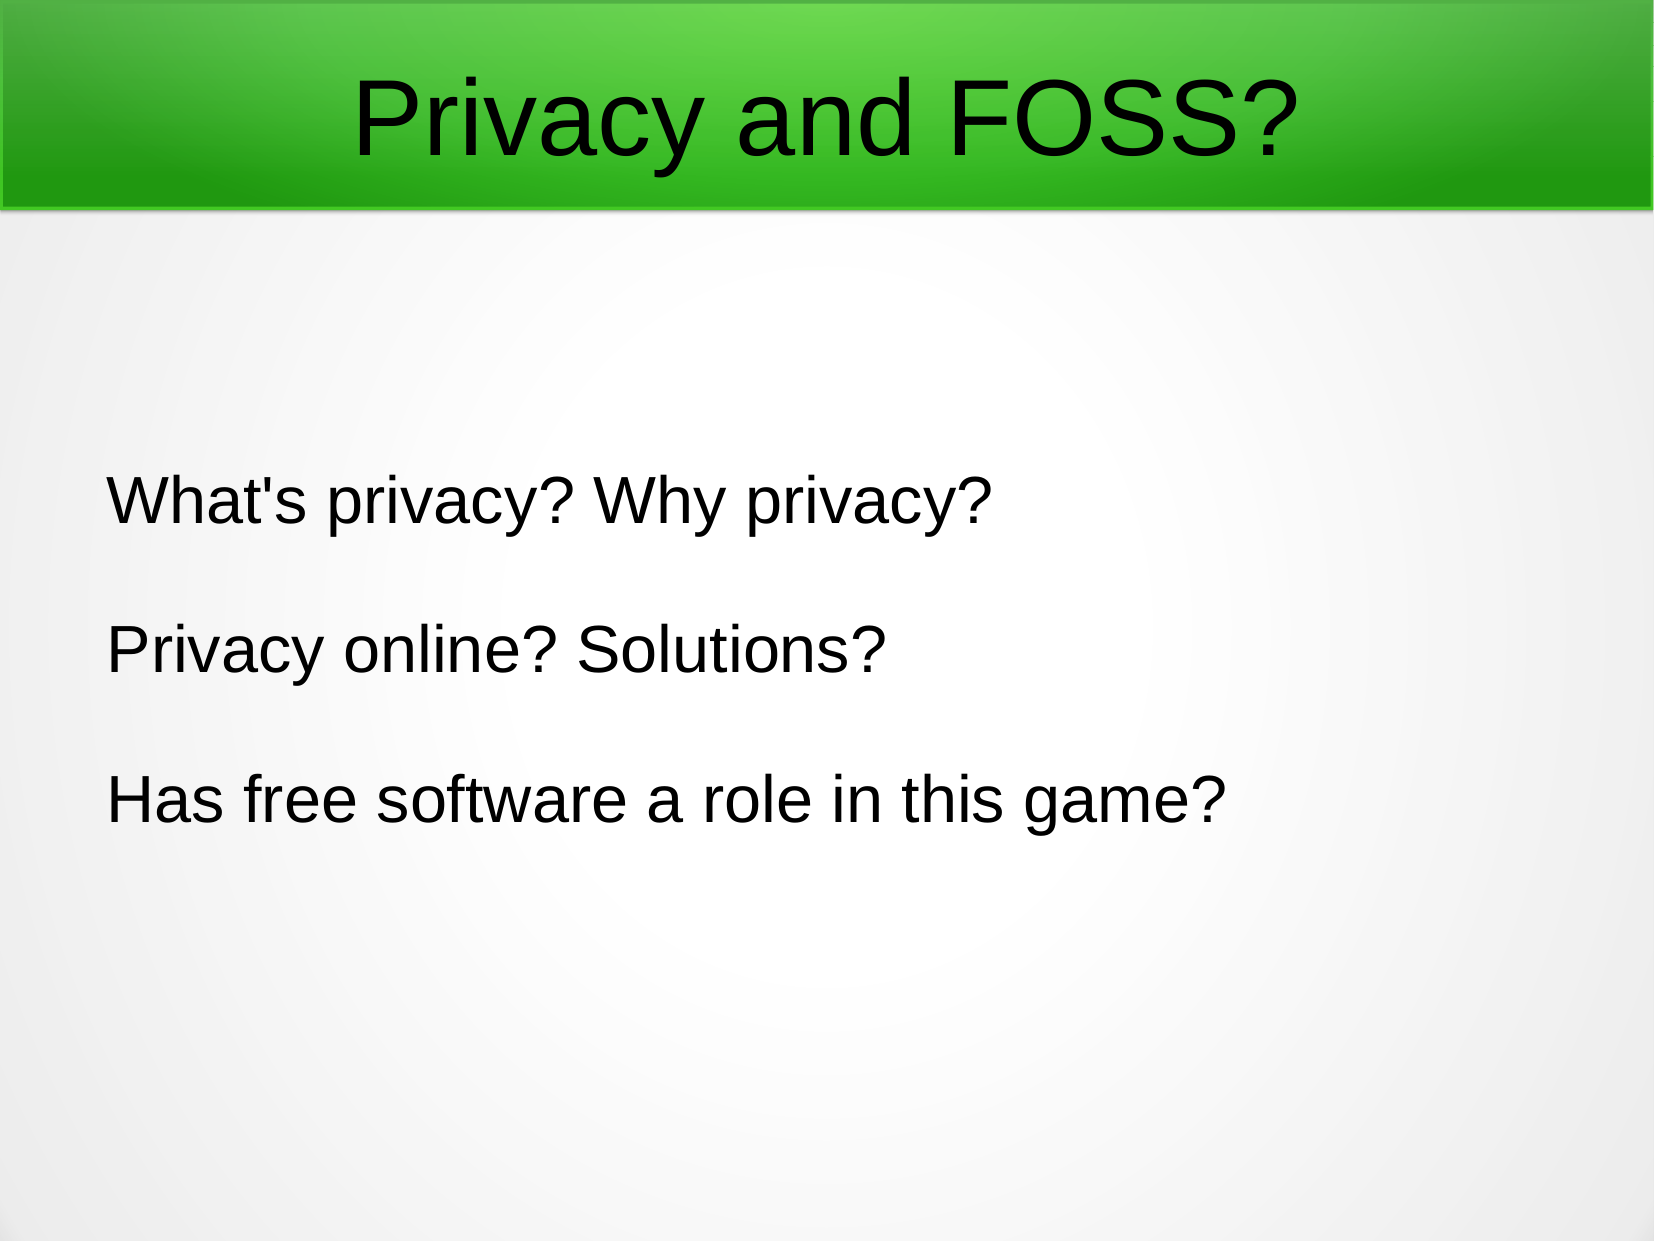

# Privacy and FOSS?
What's privacy? Why privacy?
Privacy online? Solutions?
Has free software a role in this game?